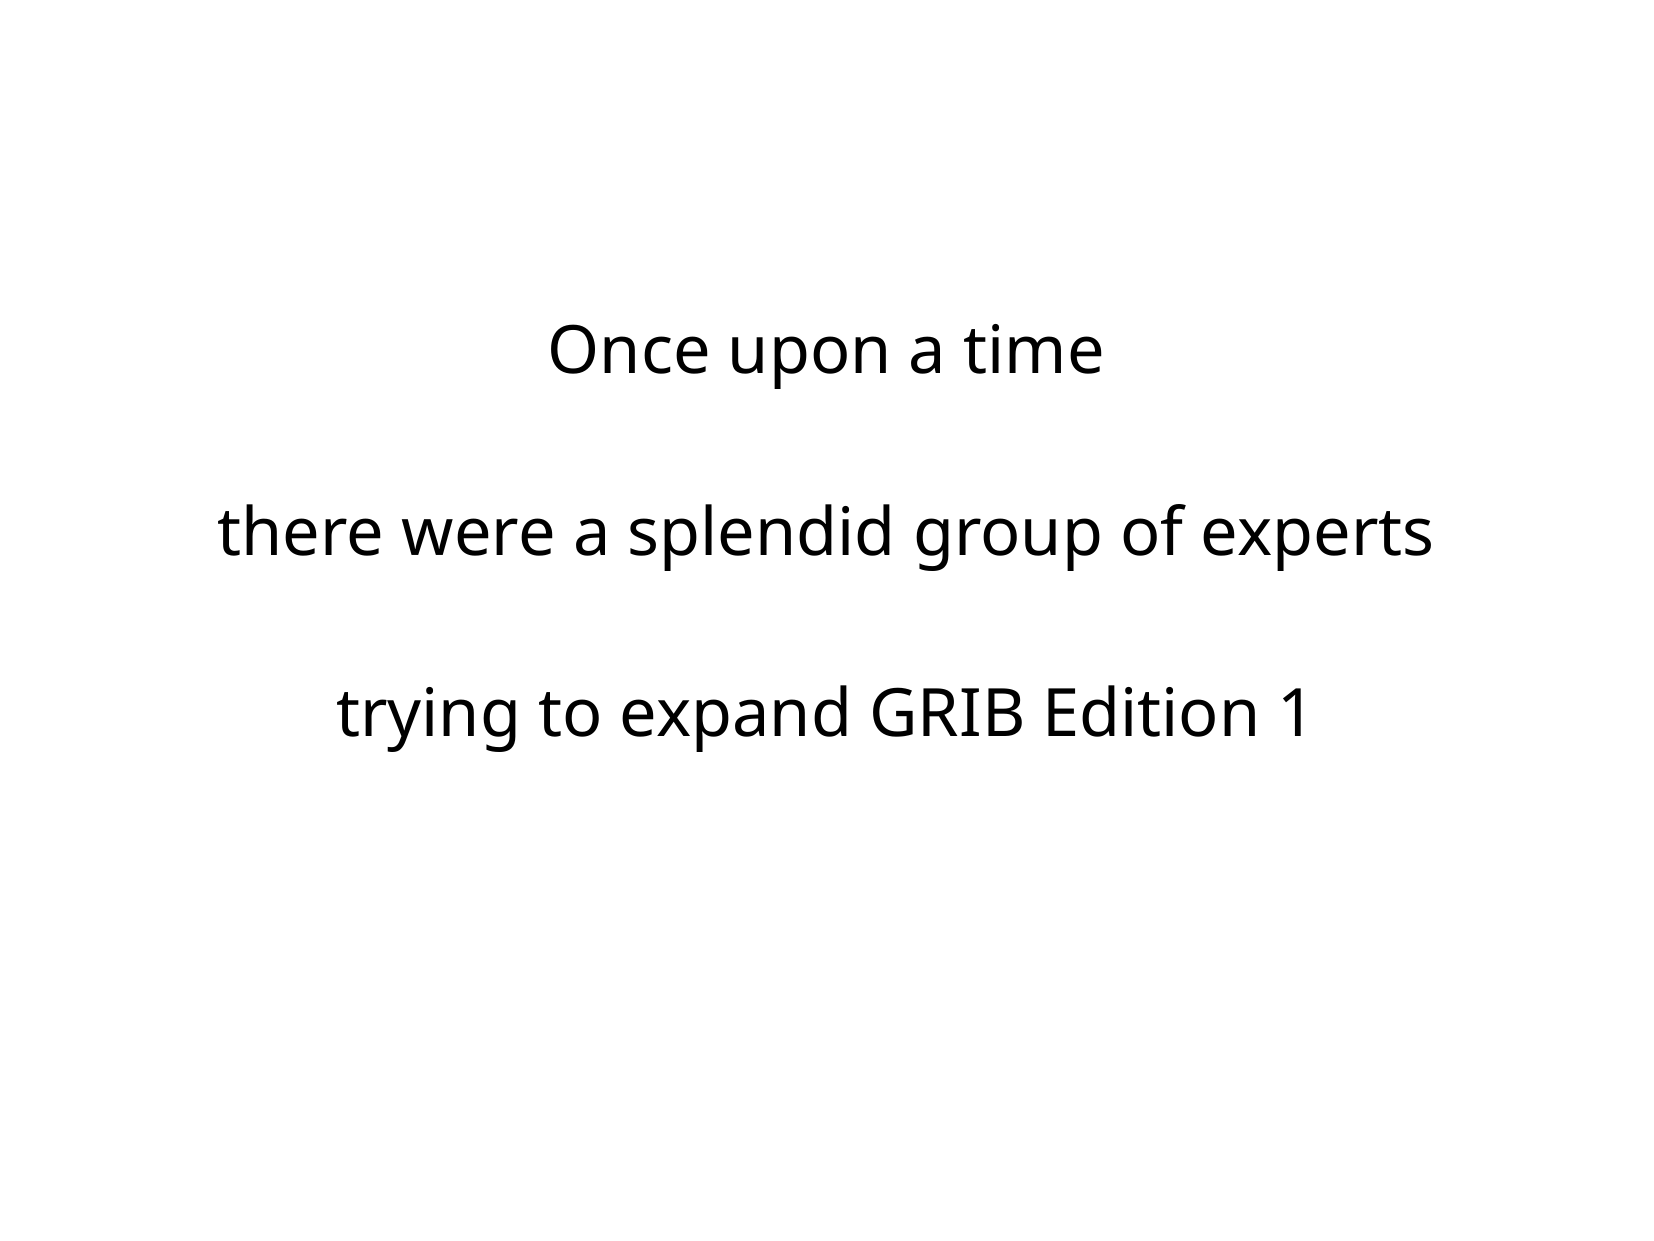

# Once upon a time
there were a splendid group of experts
trying to expand GRIB Edition 1